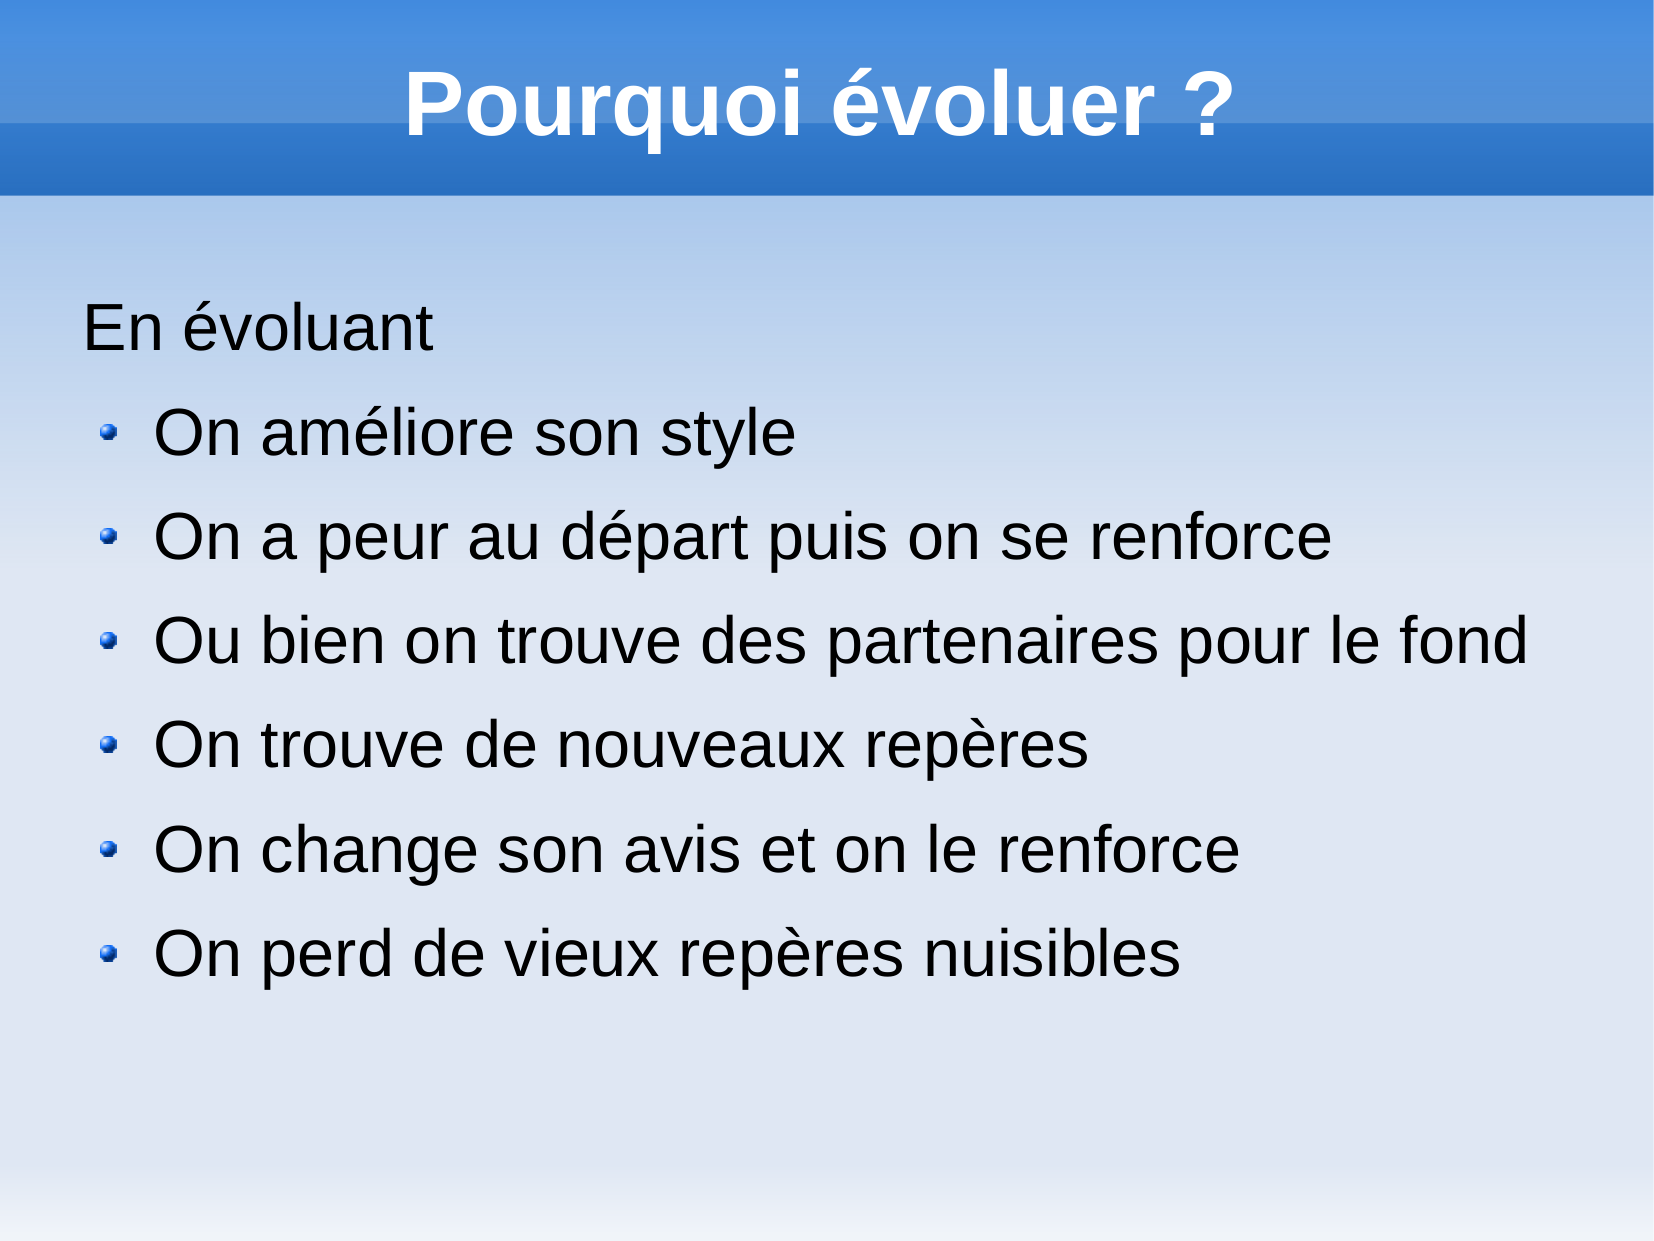

# Pourquoi évoluer ?
En évoluant
On améliore son style
On a peur au départ puis on se renforce
Ou bien on trouve des partenaires pour le fond
On trouve de nouveaux repères
On change son avis et on le renforce
On perd de vieux repères nuisibles